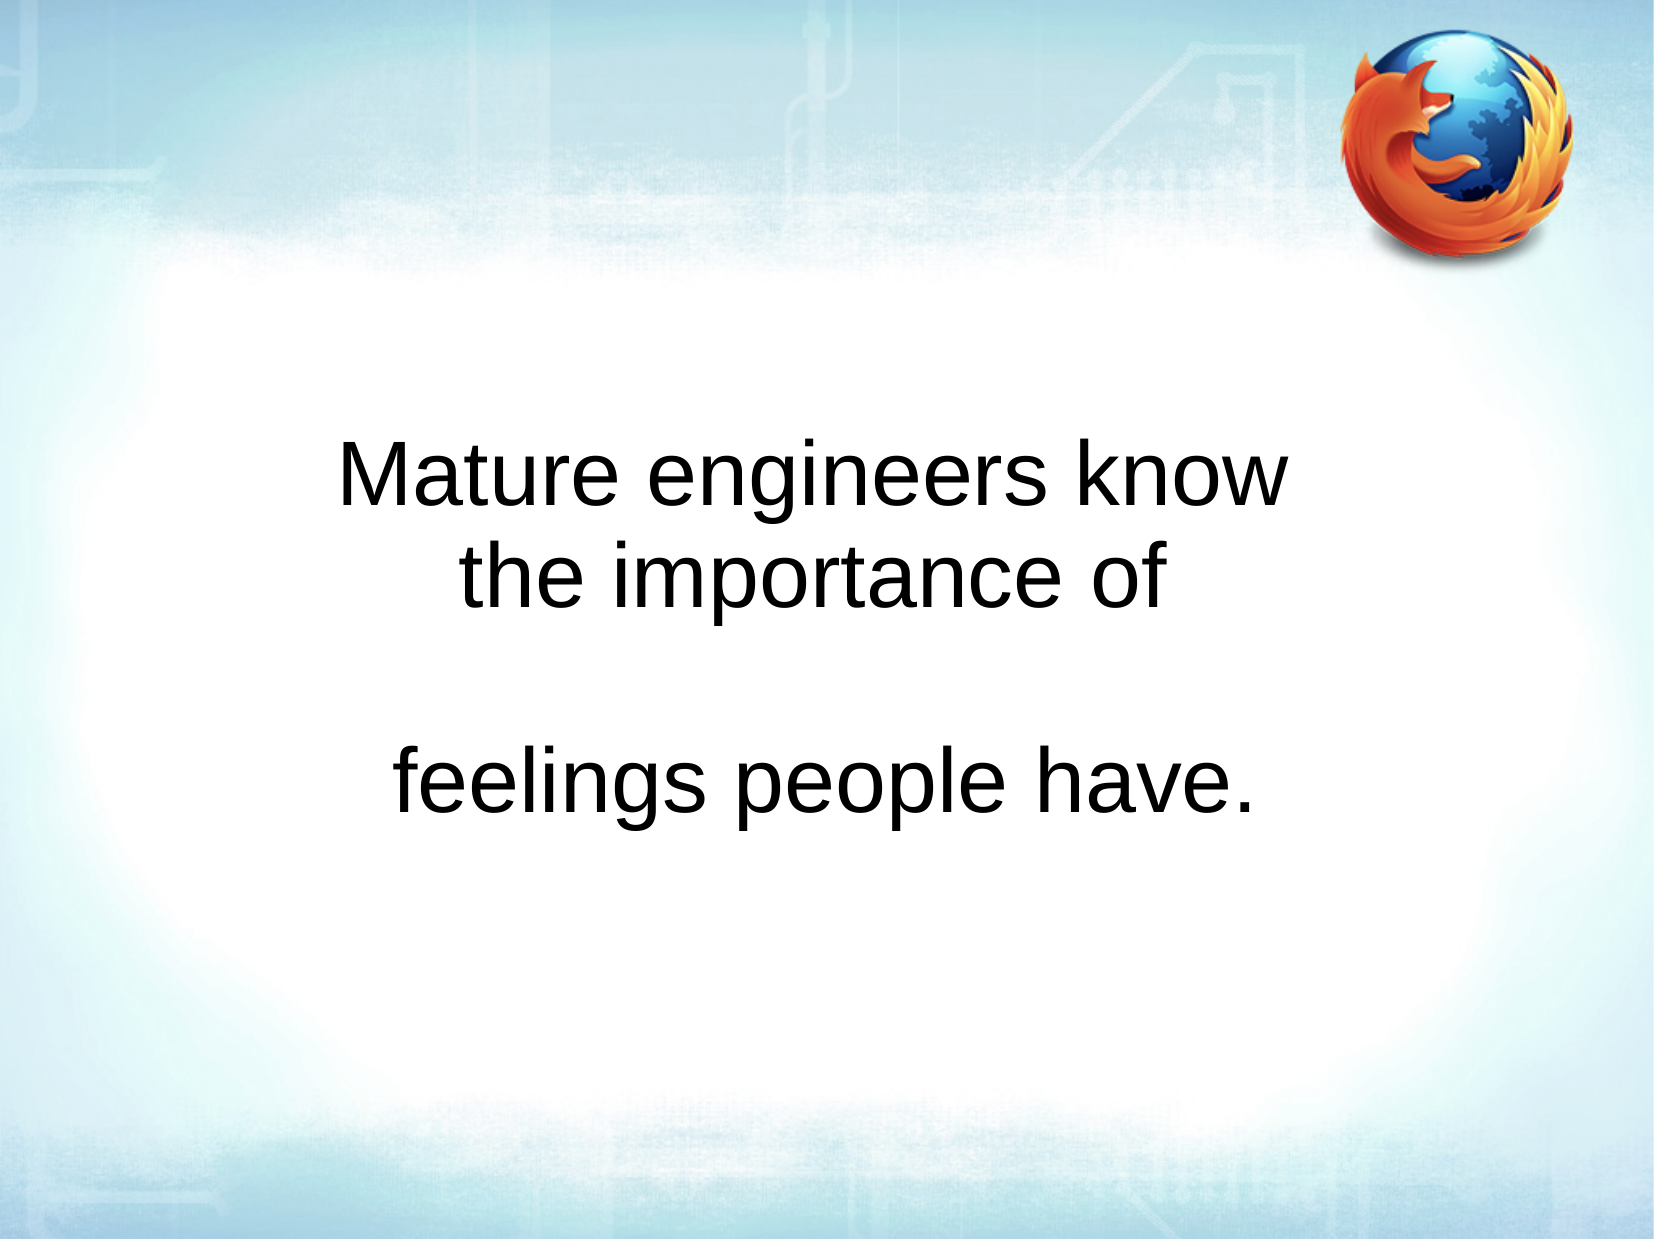

# Mature engineers know the importance of feelings people have.